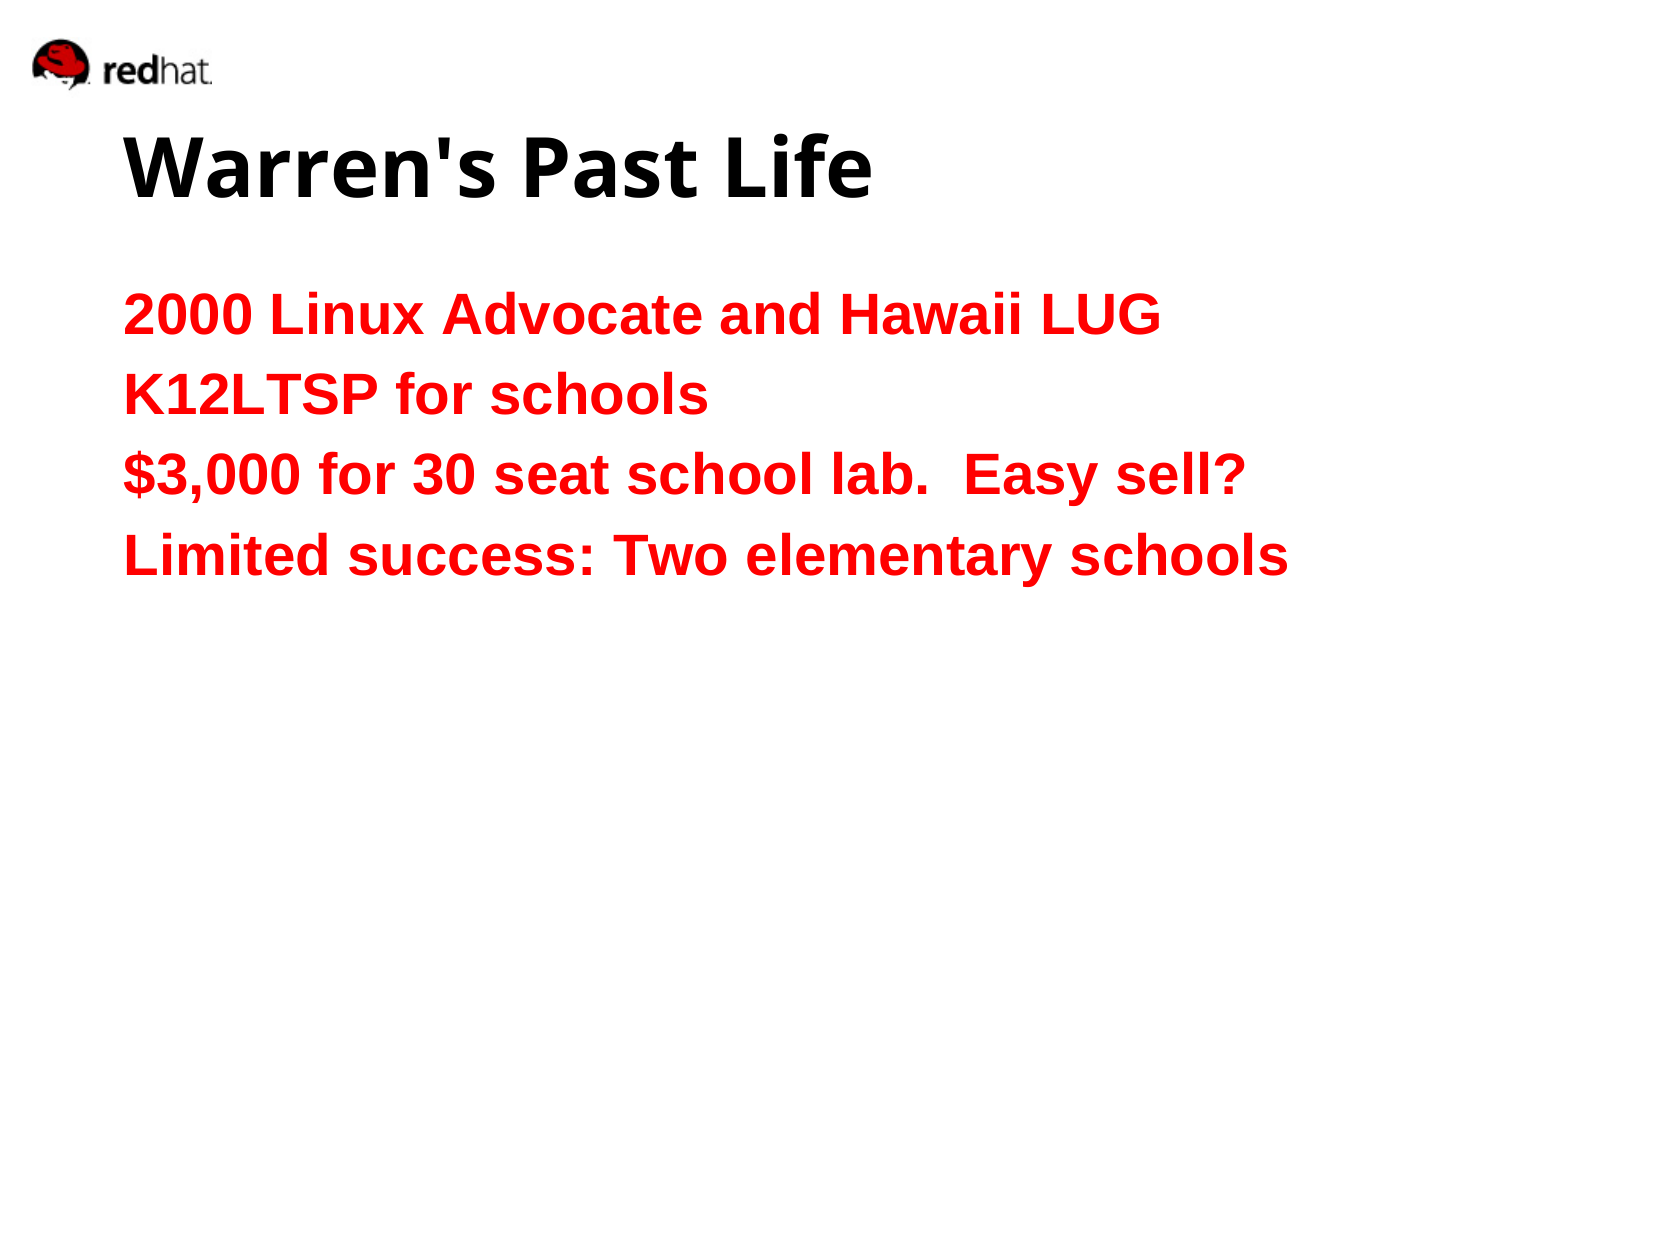

# Warren's Past Life
2000 Linux Advocate and Hawaii LUG
K12LTSP for schools
$3,000 for 30 seat school lab. Easy sell?
Limited success: Two elementary schools